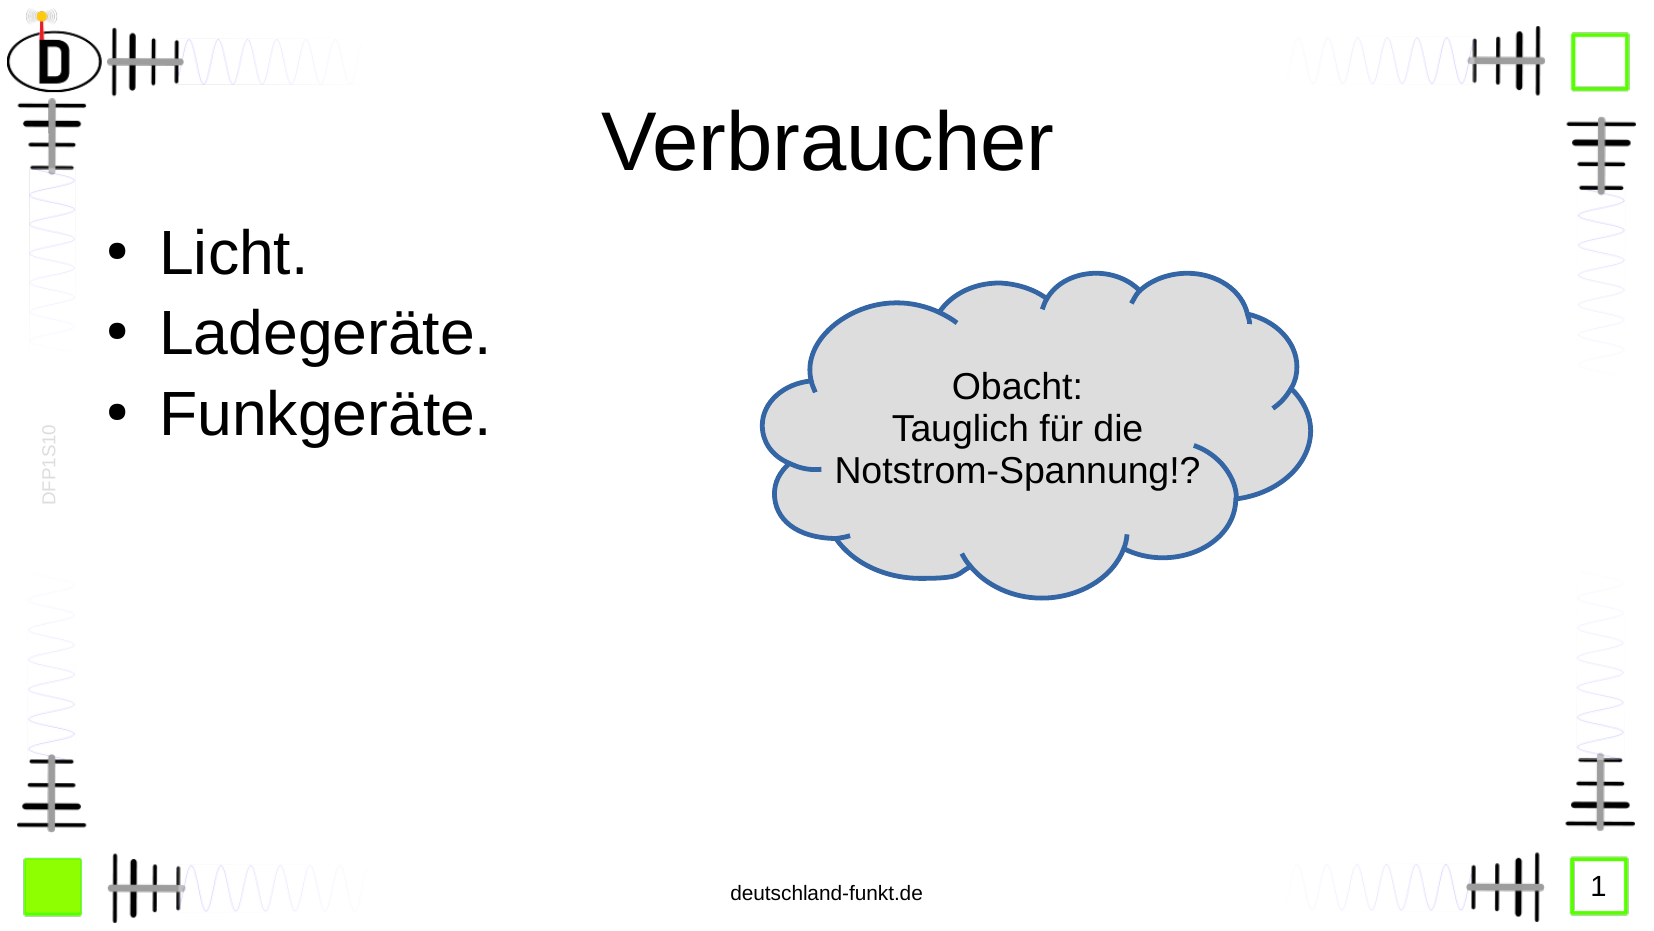

# Verbraucher
Licht.
Ladegeräte.
Funkgeräte.
Obacht:
Tauglich für die
Notstrom-Spannung!?
DFP1S10